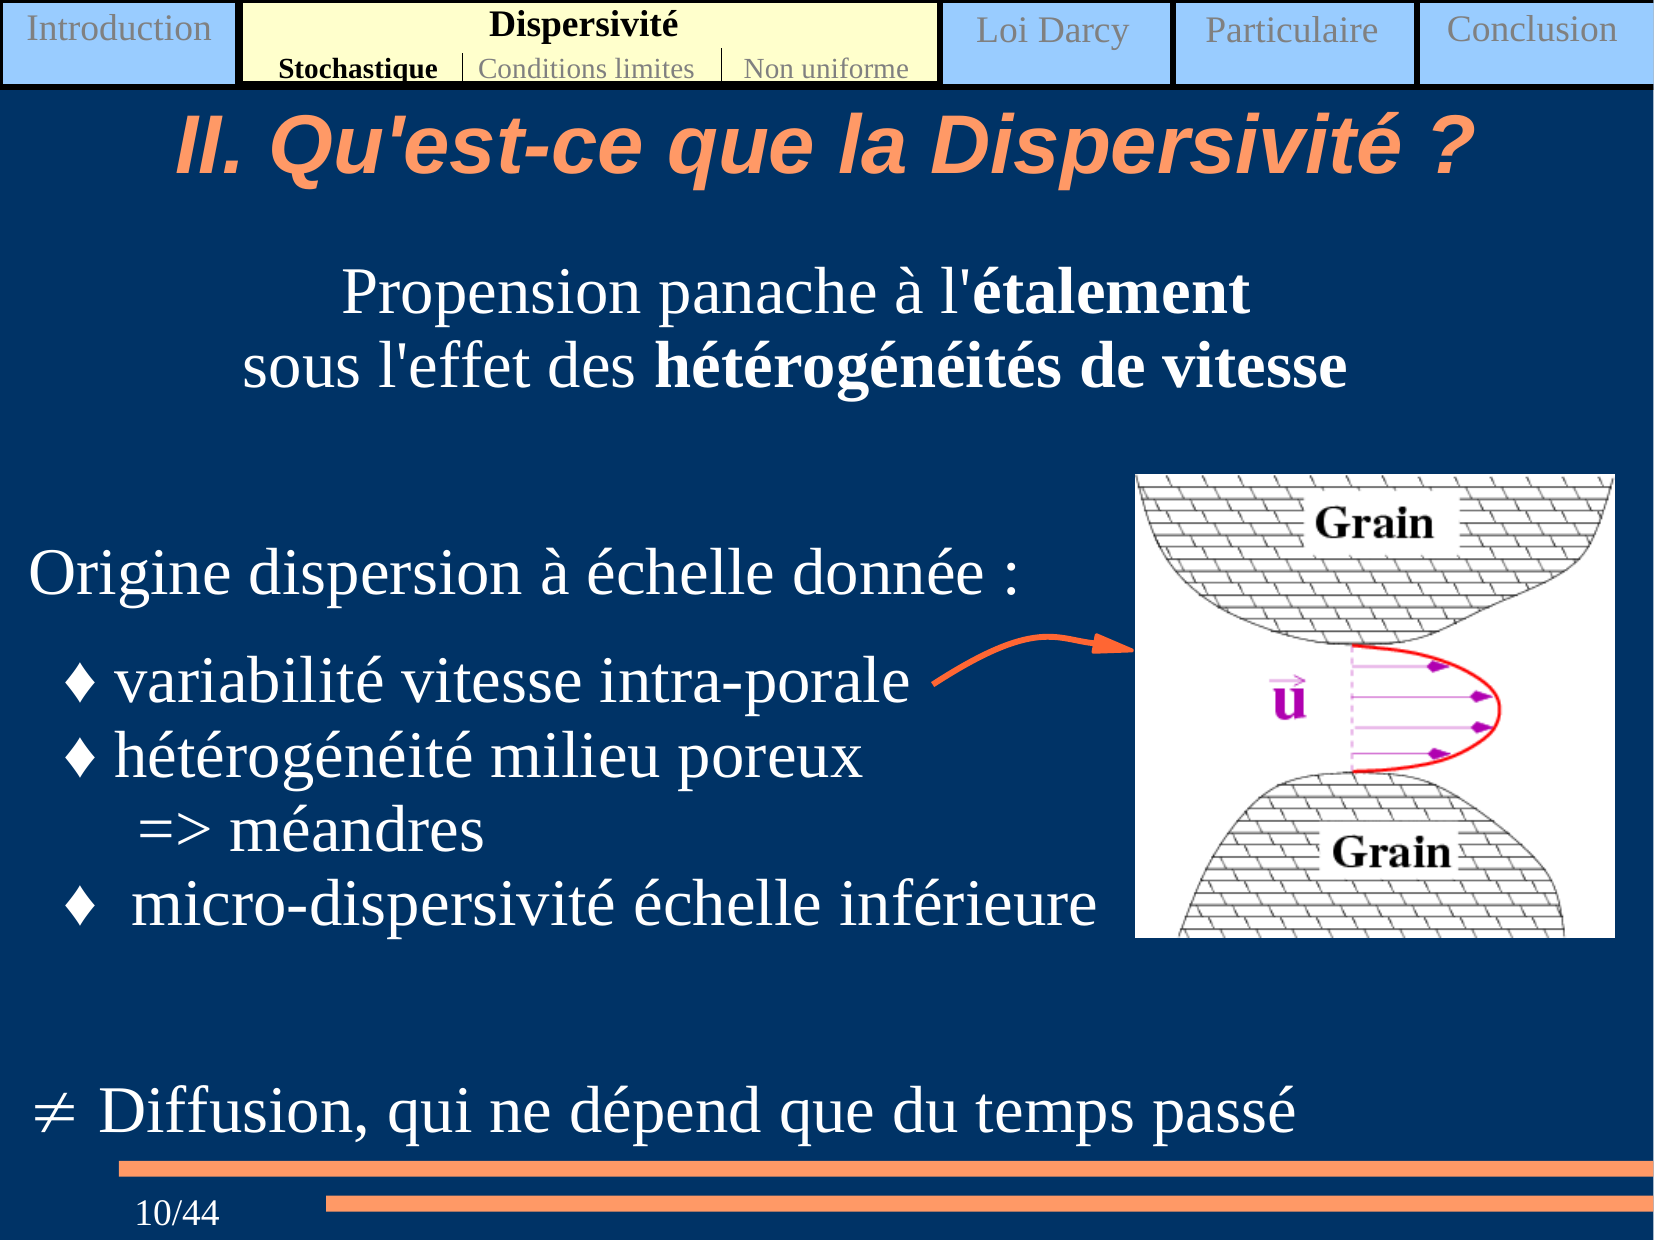

Dispersivité
Introduction
Conclusion
Loi Darcy
Particulaire
Stochastique
Conditions limites
Non uniforme
# II. Qu'est-ce que la Dispersivité ?
	Propension panache à l'étalement
	sous l'effet des hétérogénéités de vitesse
Origine dispersion à échelle donnée :
♦ variabilité vitesse intra-porale
♦ hétérogénéité milieu poreux
	=> méandres
♦ micro-dispersivité échelle inférieure
 Diffusion, qui ne dépend que du temps passé